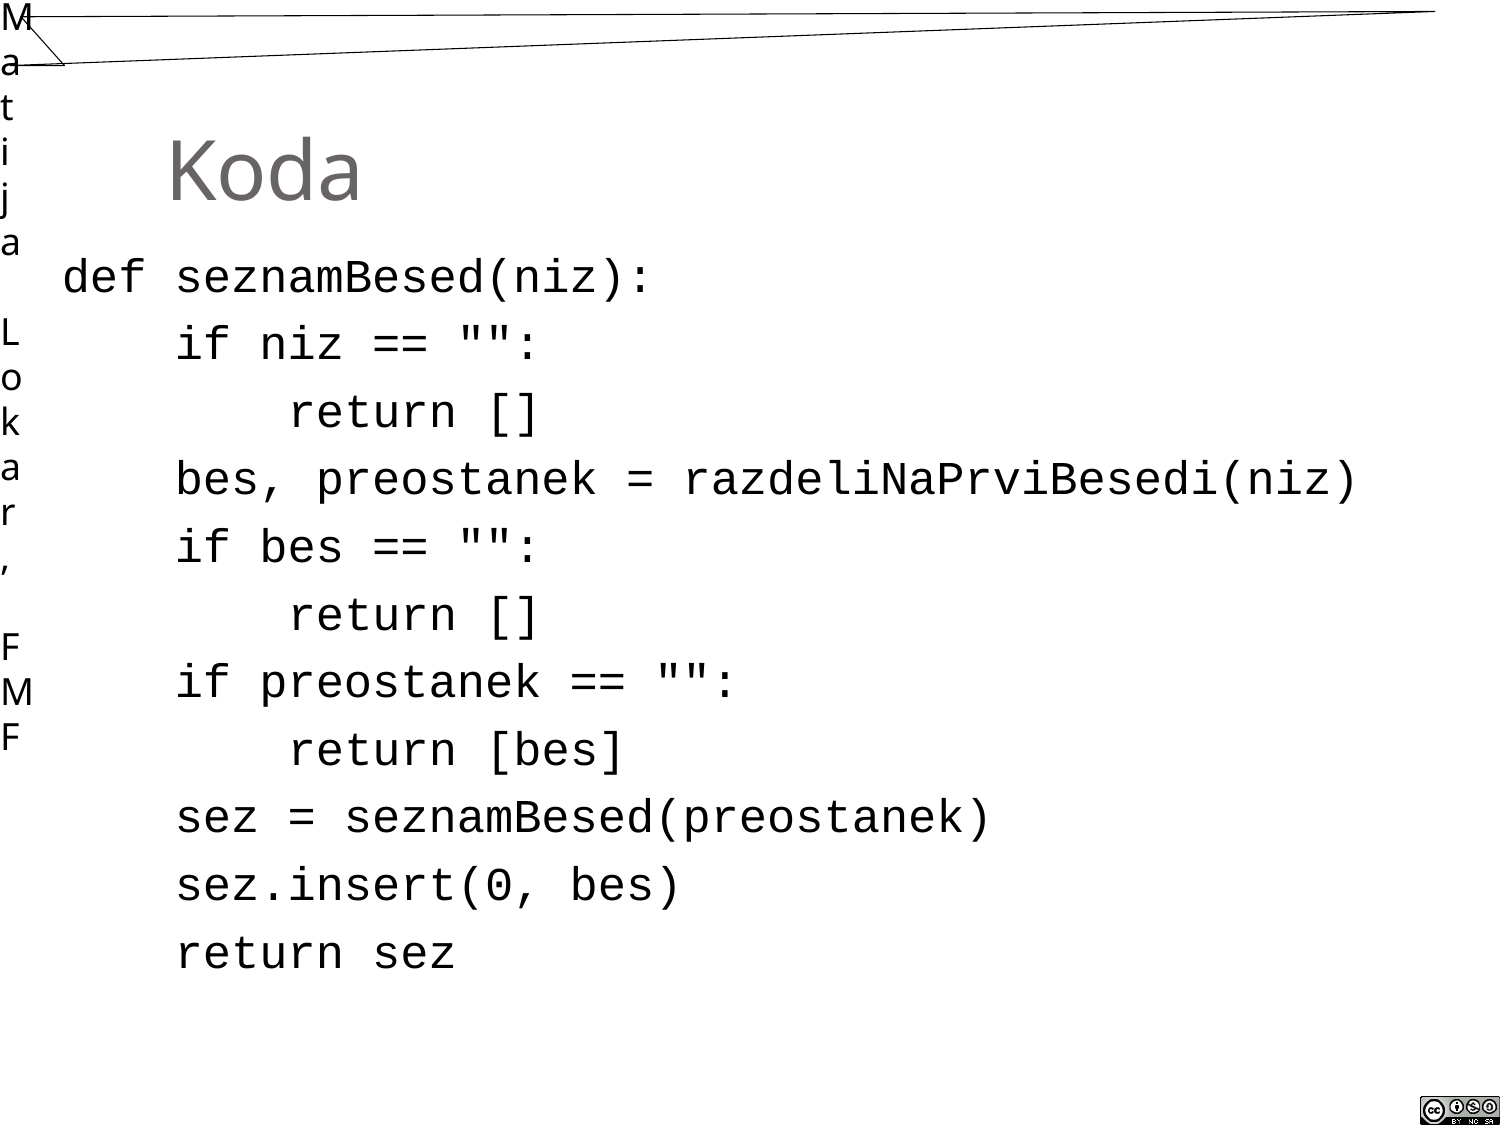

Matija Lokar, FMF
# Koda
def seznamBesed(niz):
 if niz == "":
 return []
 bes, preostanek = razdeliNaPrviBesedi(niz)
 if bes == "":
 return []
 if preostanek == "":
 return [bes]
 sez = seznamBesed(preostanek)
 sez.insert(0, bes)
 return sez